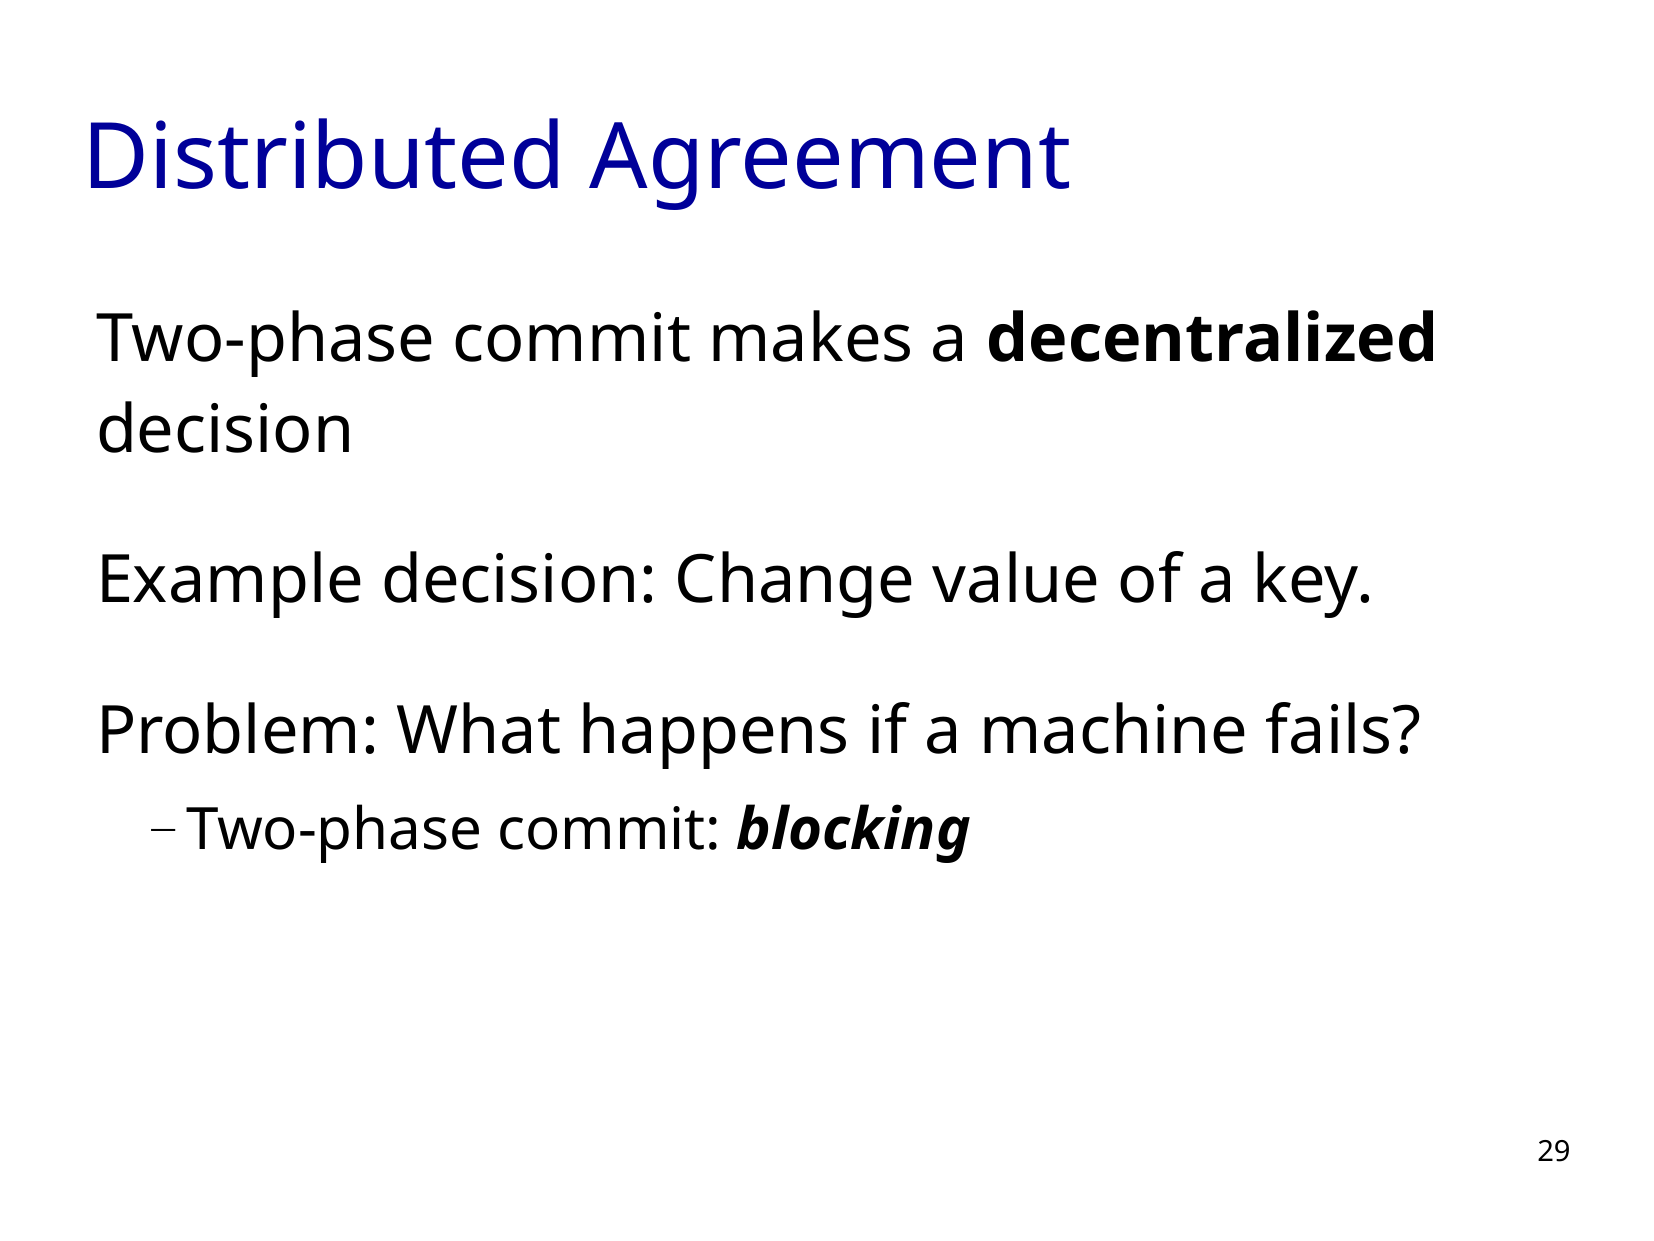

# Distributed Agreement
Two-phase commit makes a decentralized decision
Example decision: Change value of a key.
Problem: What happens if a machine fails?
Two-phase commit: blocking
29